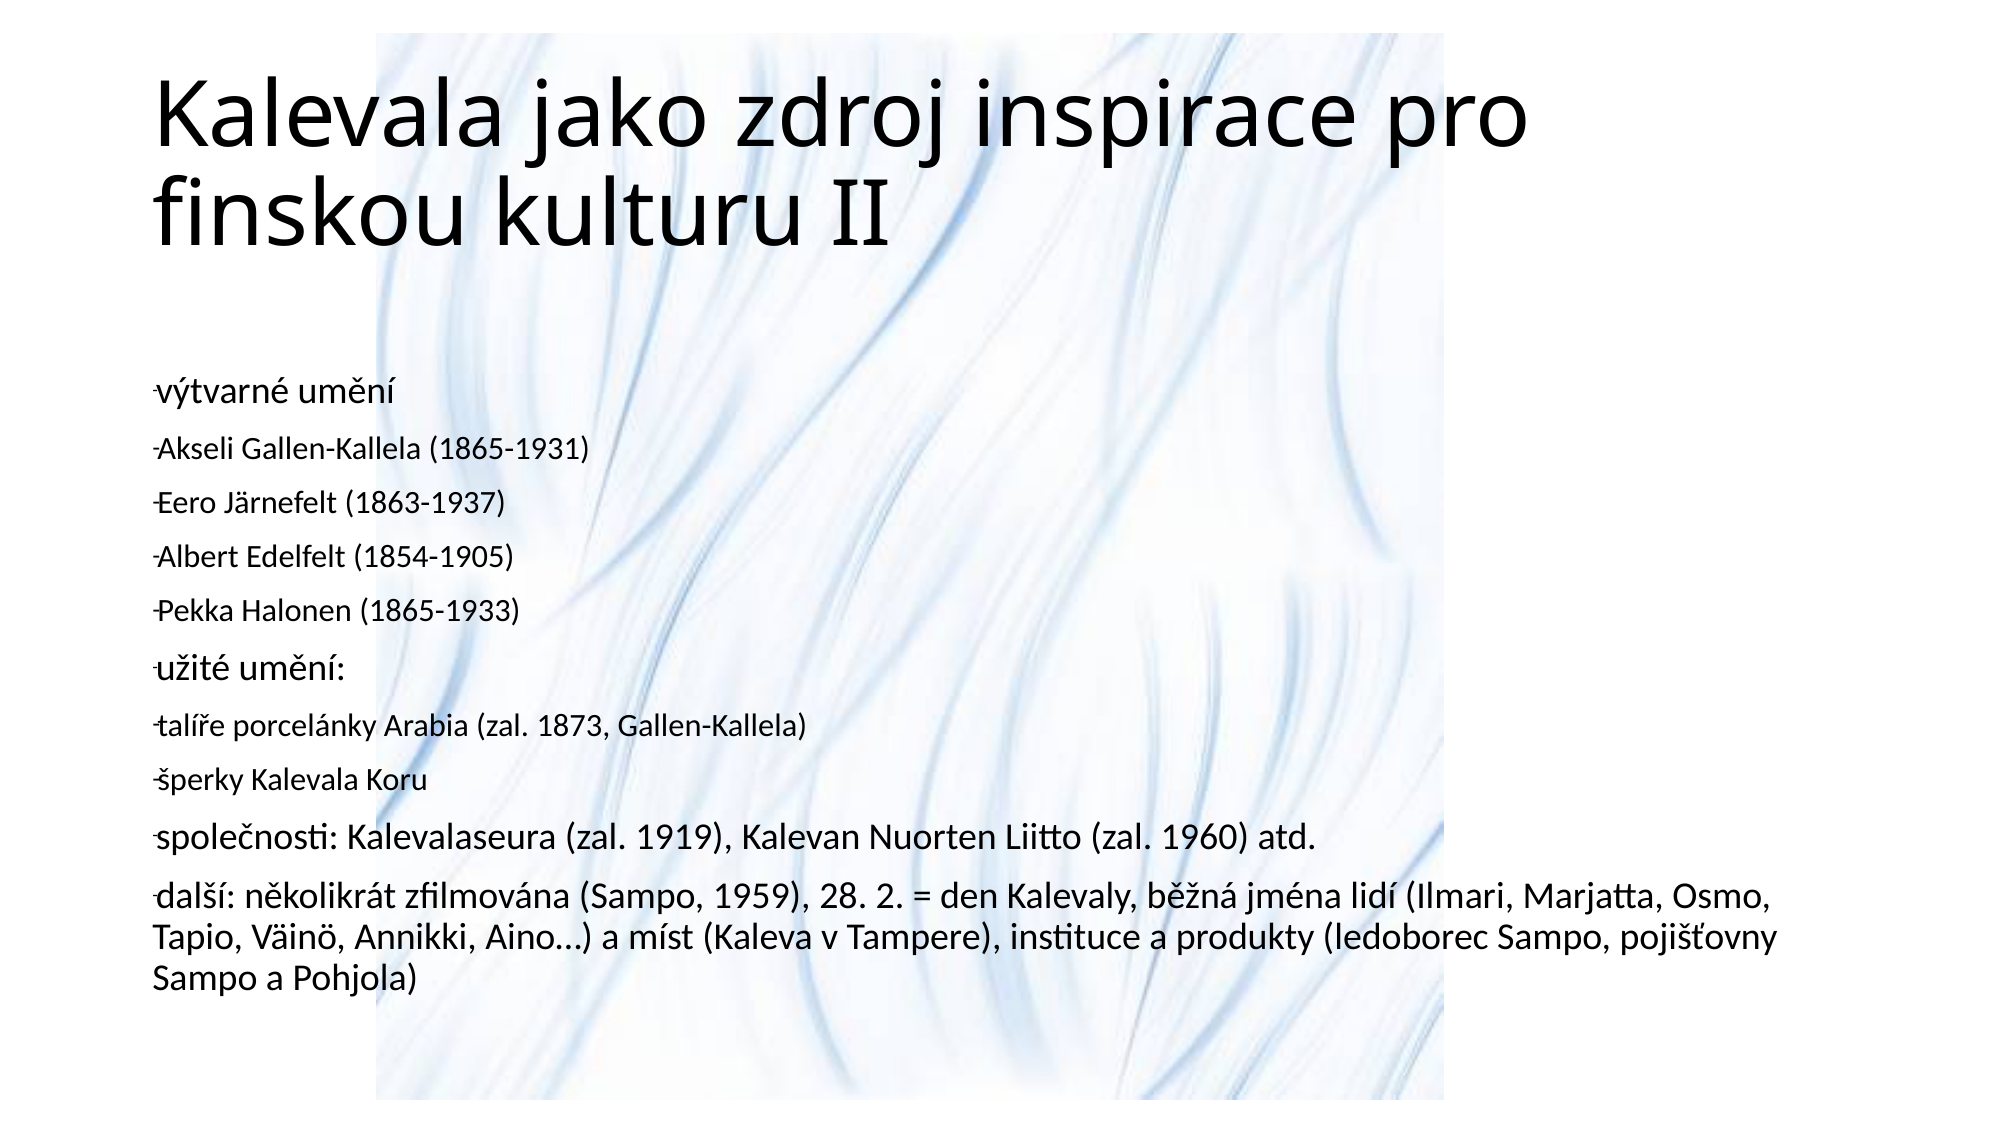

# Kalevala jako zdroj inspirace pro finskou kulturu II
výtvarné umění
Akseli Gallen-Kallela (1865-1931)
Eero Järnefelt (1863-1937)
Albert Edelfelt (1854-1905)
Pekka Halonen (1865-1933)
užité umění:
talíře porcelánky Arabia (zal. 1873, Gallen-Kallela)
šperky Kalevala Koru
společnosti: Kalevalaseura (zal. 1919), Kalevan Nuorten Liitto (zal. 1960) atd.
další: několikrát zfilmována (Sampo, 1959), 28. 2. = den Kalevaly, běžná jména lidí (Ilmari, Marjatta, Osmo, Tapio, Väinö, Annikki, Aino…) a míst (Kaleva v Tampere), instituce a produkty (ledoborec Sampo, pojišťovny Sampo a Pohjola)